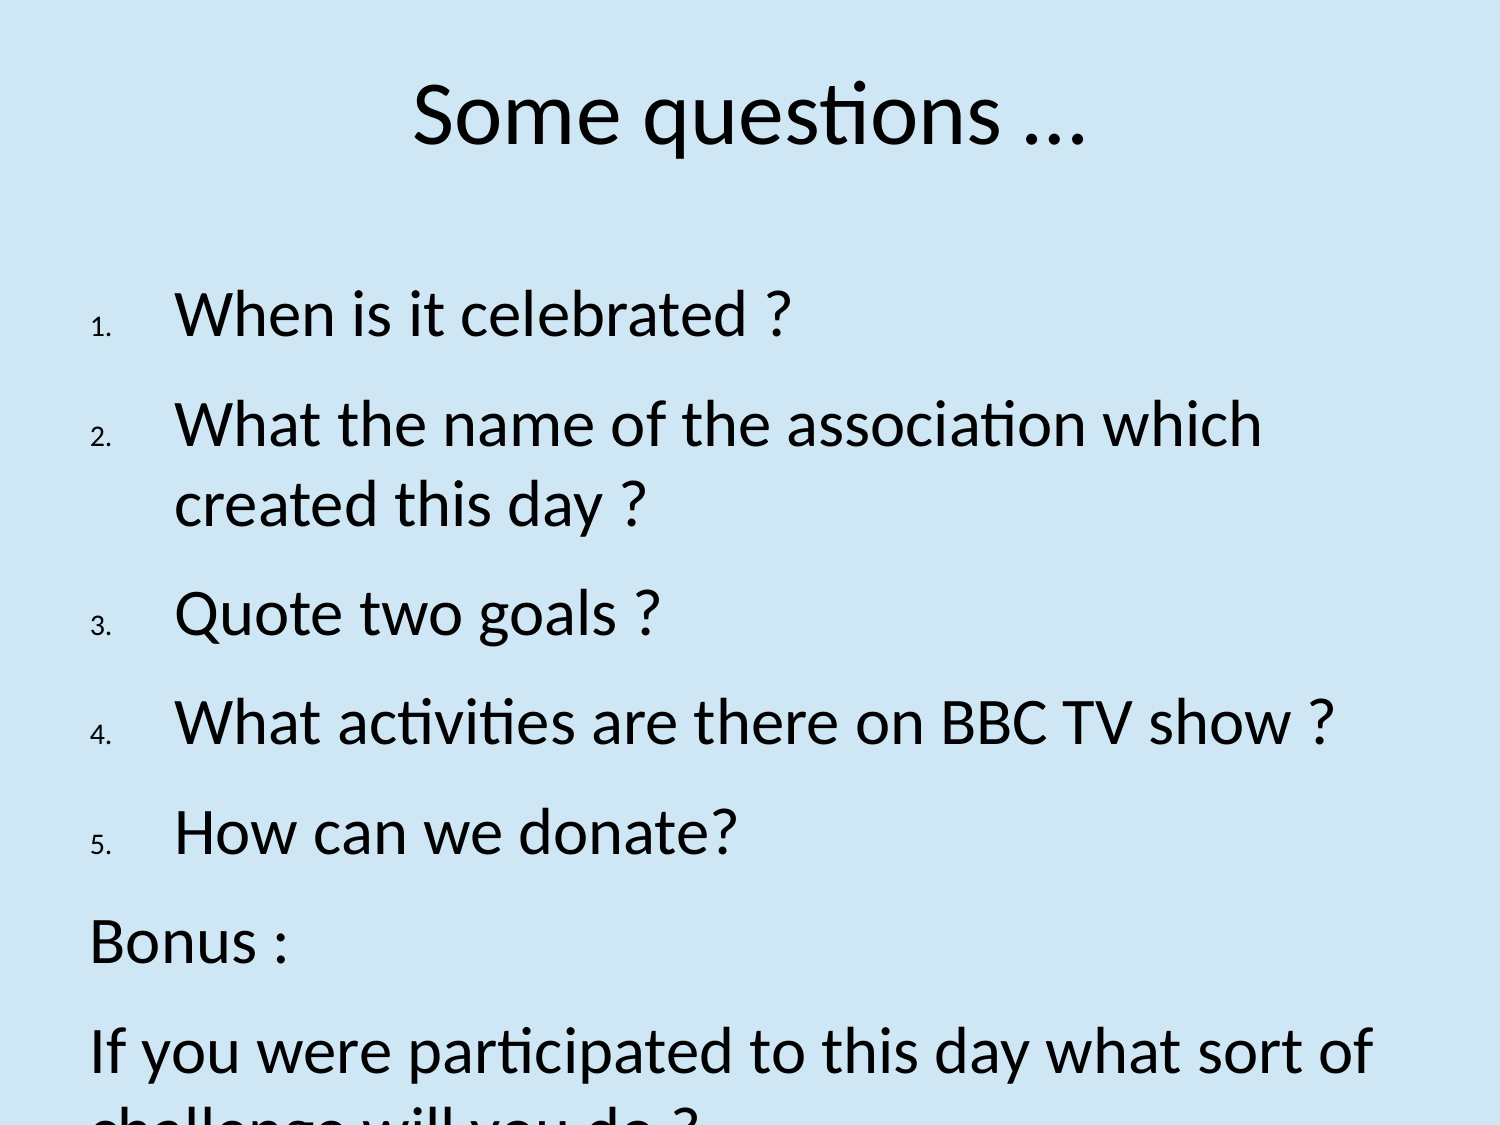

# Some questions …
When is it celebrated ?
What the name of the association which created this day ?
Quote two goals ?
What activities are there on BBC TV show ?
How can we donate?
Bonus :
If you were participated to this day what sort of challenge will you do ?